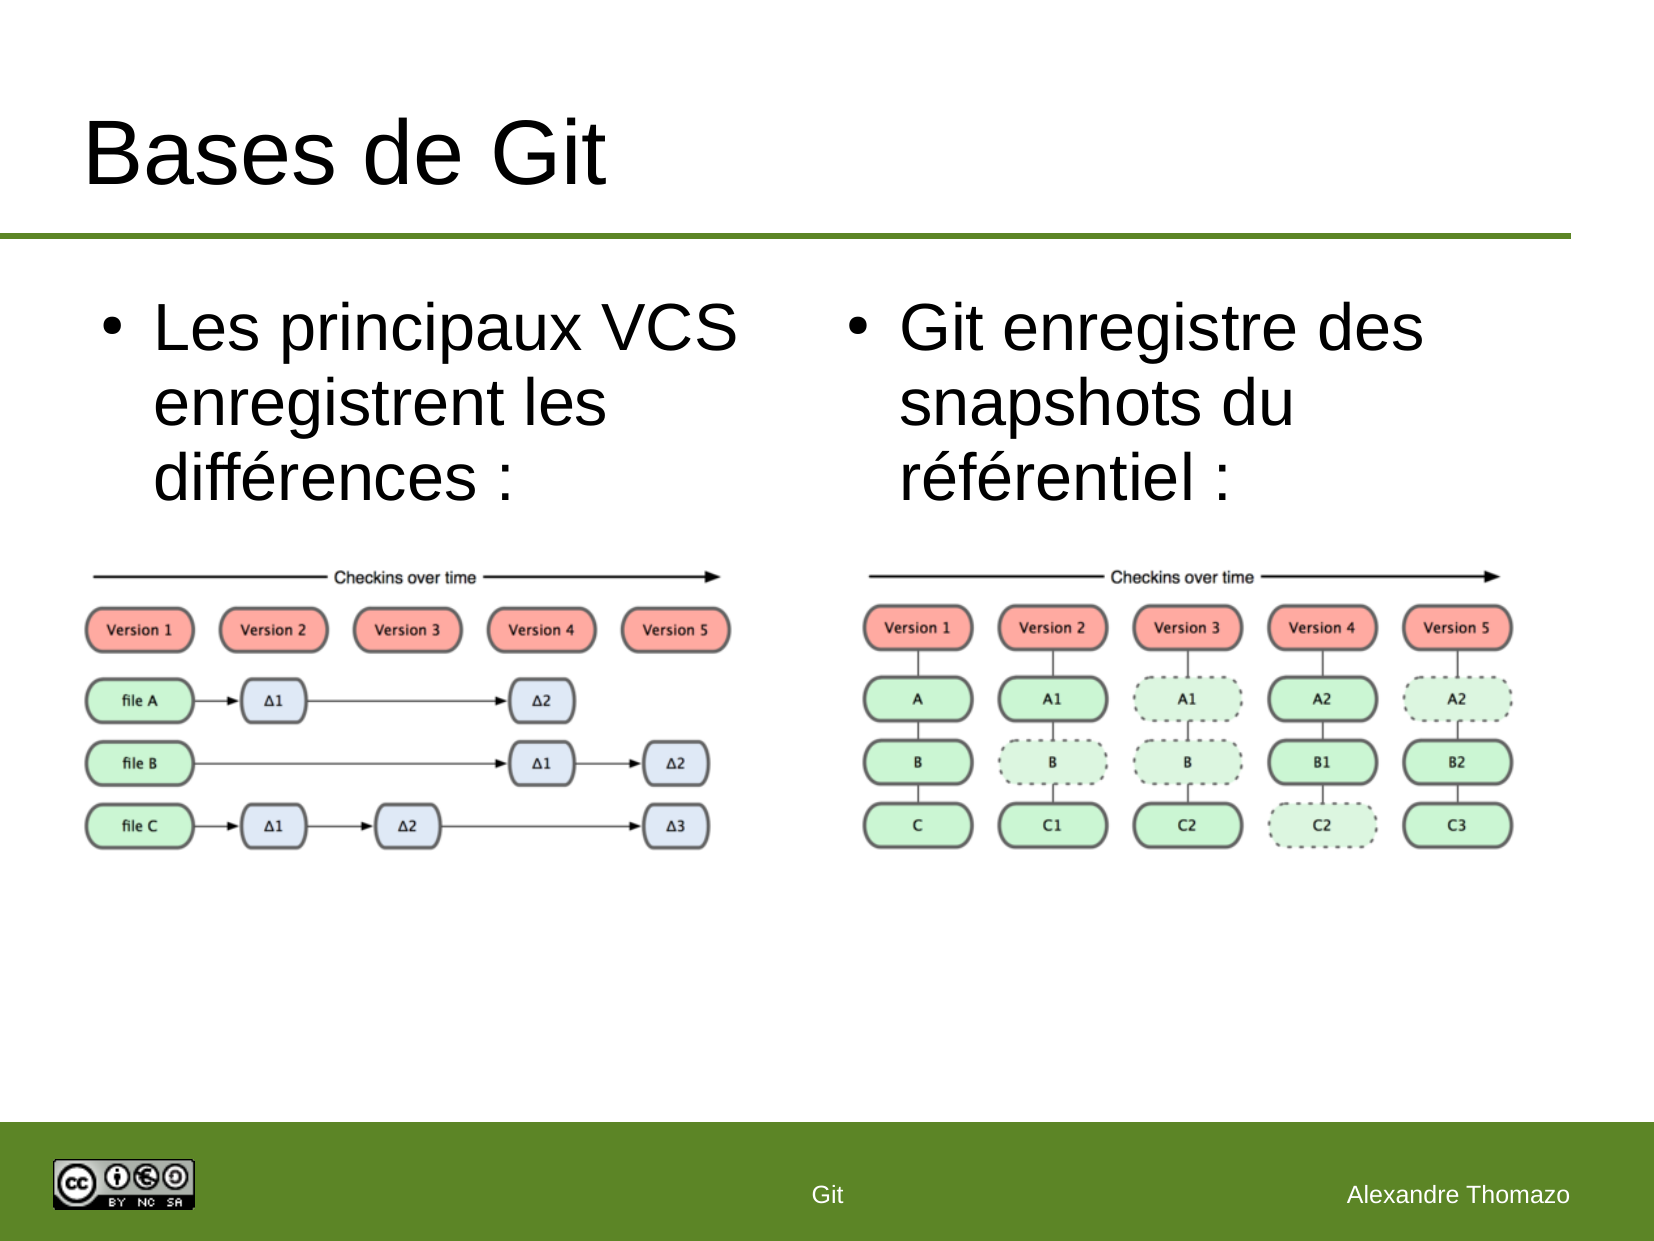

# Bases de Git
Les principaux VCS enregistrent les différences :
Git enregistre des snapshots du référentiel :
Git
11